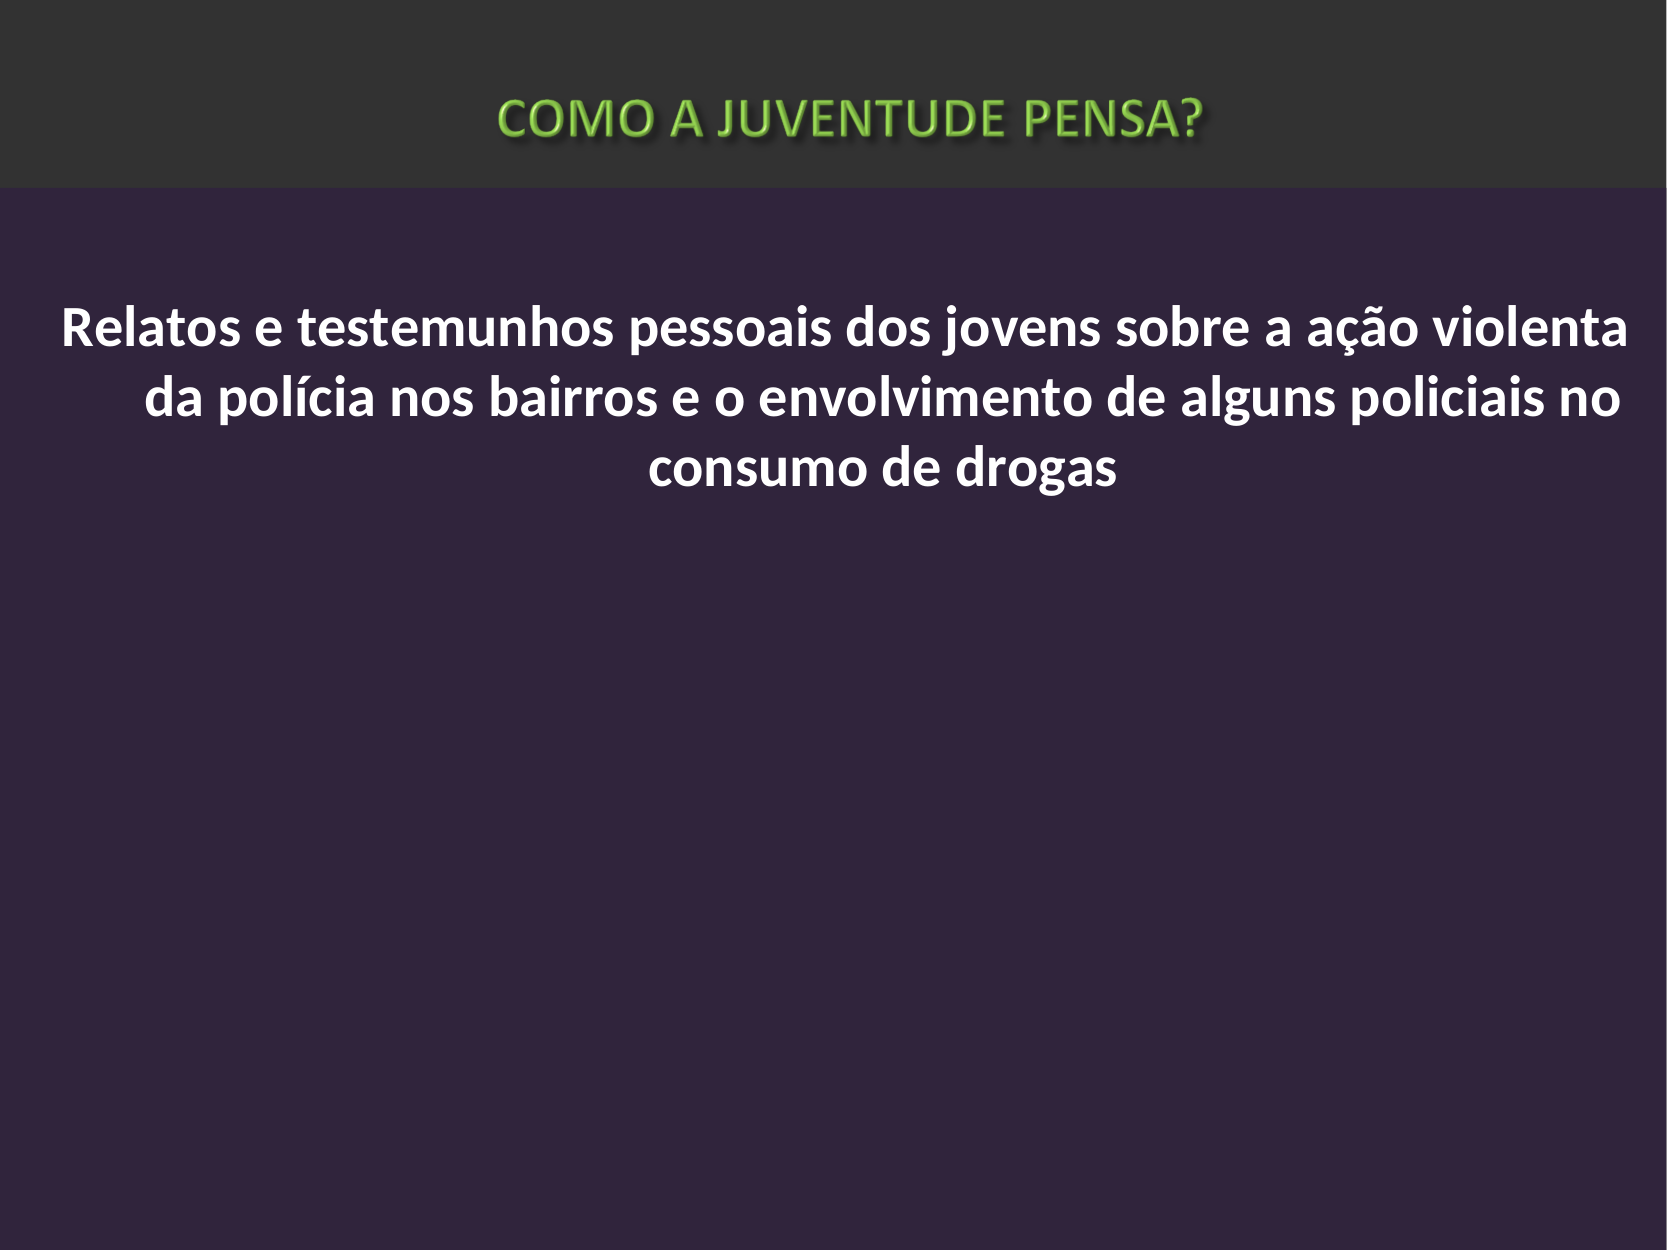

# Relatos e testemunhos pessoais dos jovens sobre a ação violenta da polícia nos bairros e o envolvimento de alguns policiais no consumo de drogas